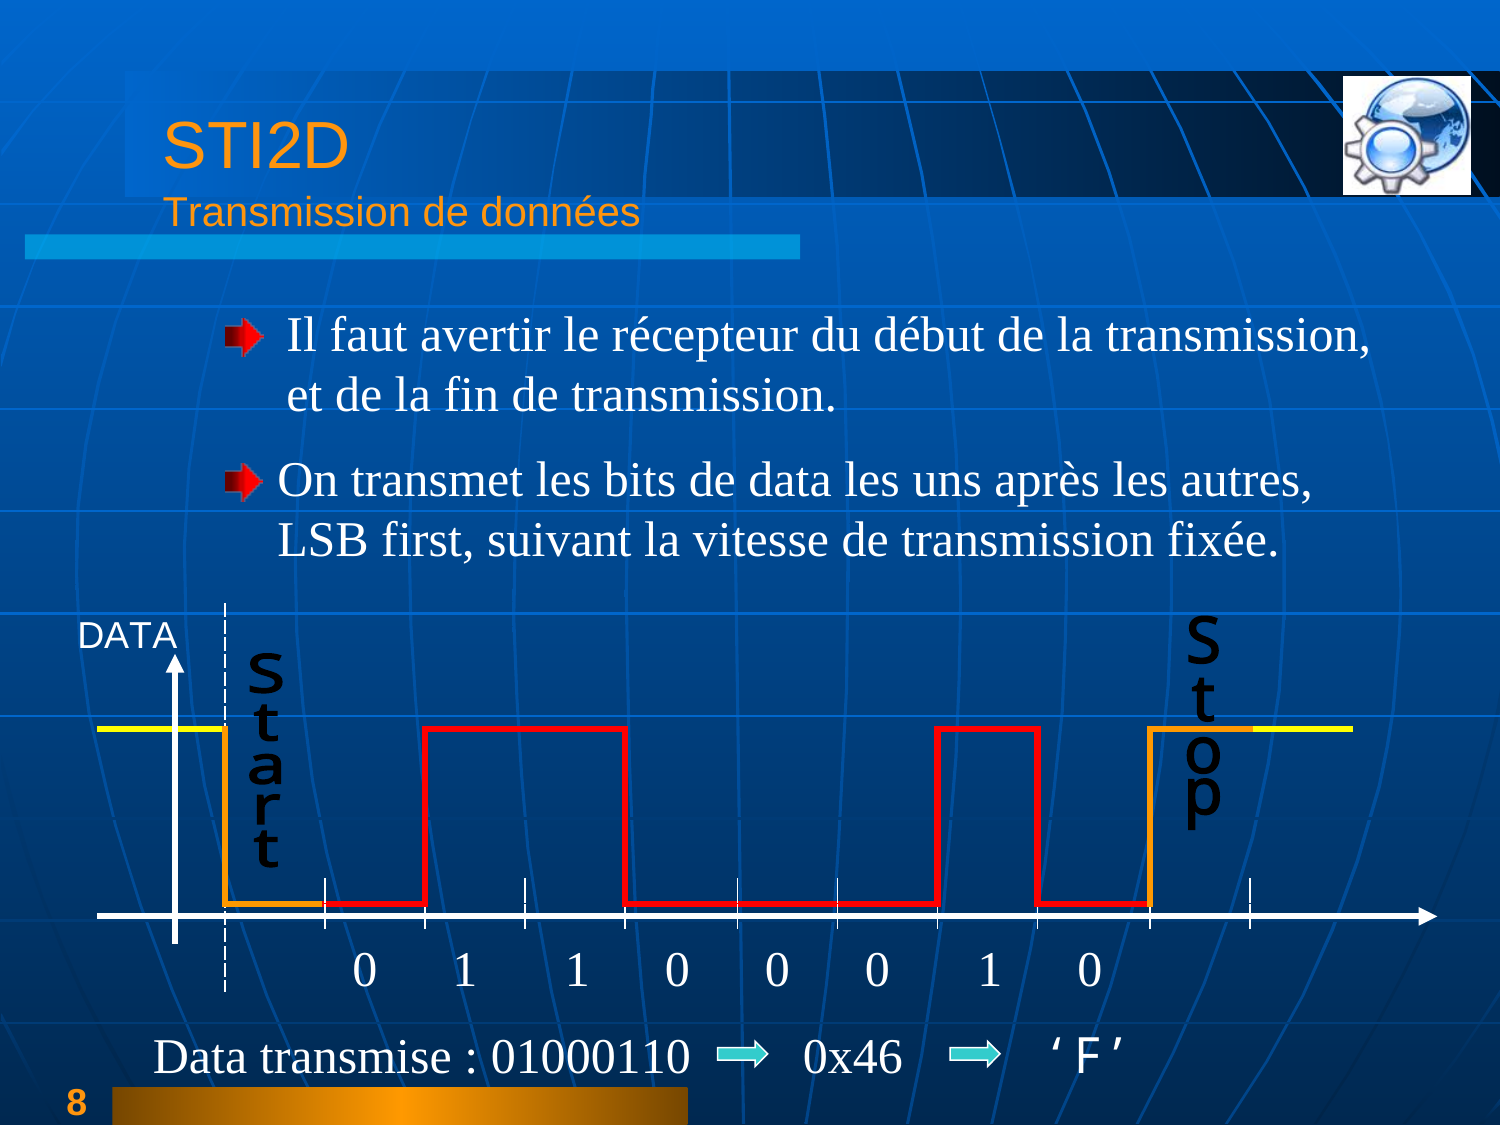

Il faut avertir le récepteur du début de la transmission, et de la fin de transmission.
On transmet les bits de data les uns après les autres, LSB first, suivant la vitesse de transmission fixée.
DATA
Stop
Start
0
1
1
0
0
0
1
0
Data transmise : 01000110 	 0x46	‘ F ’